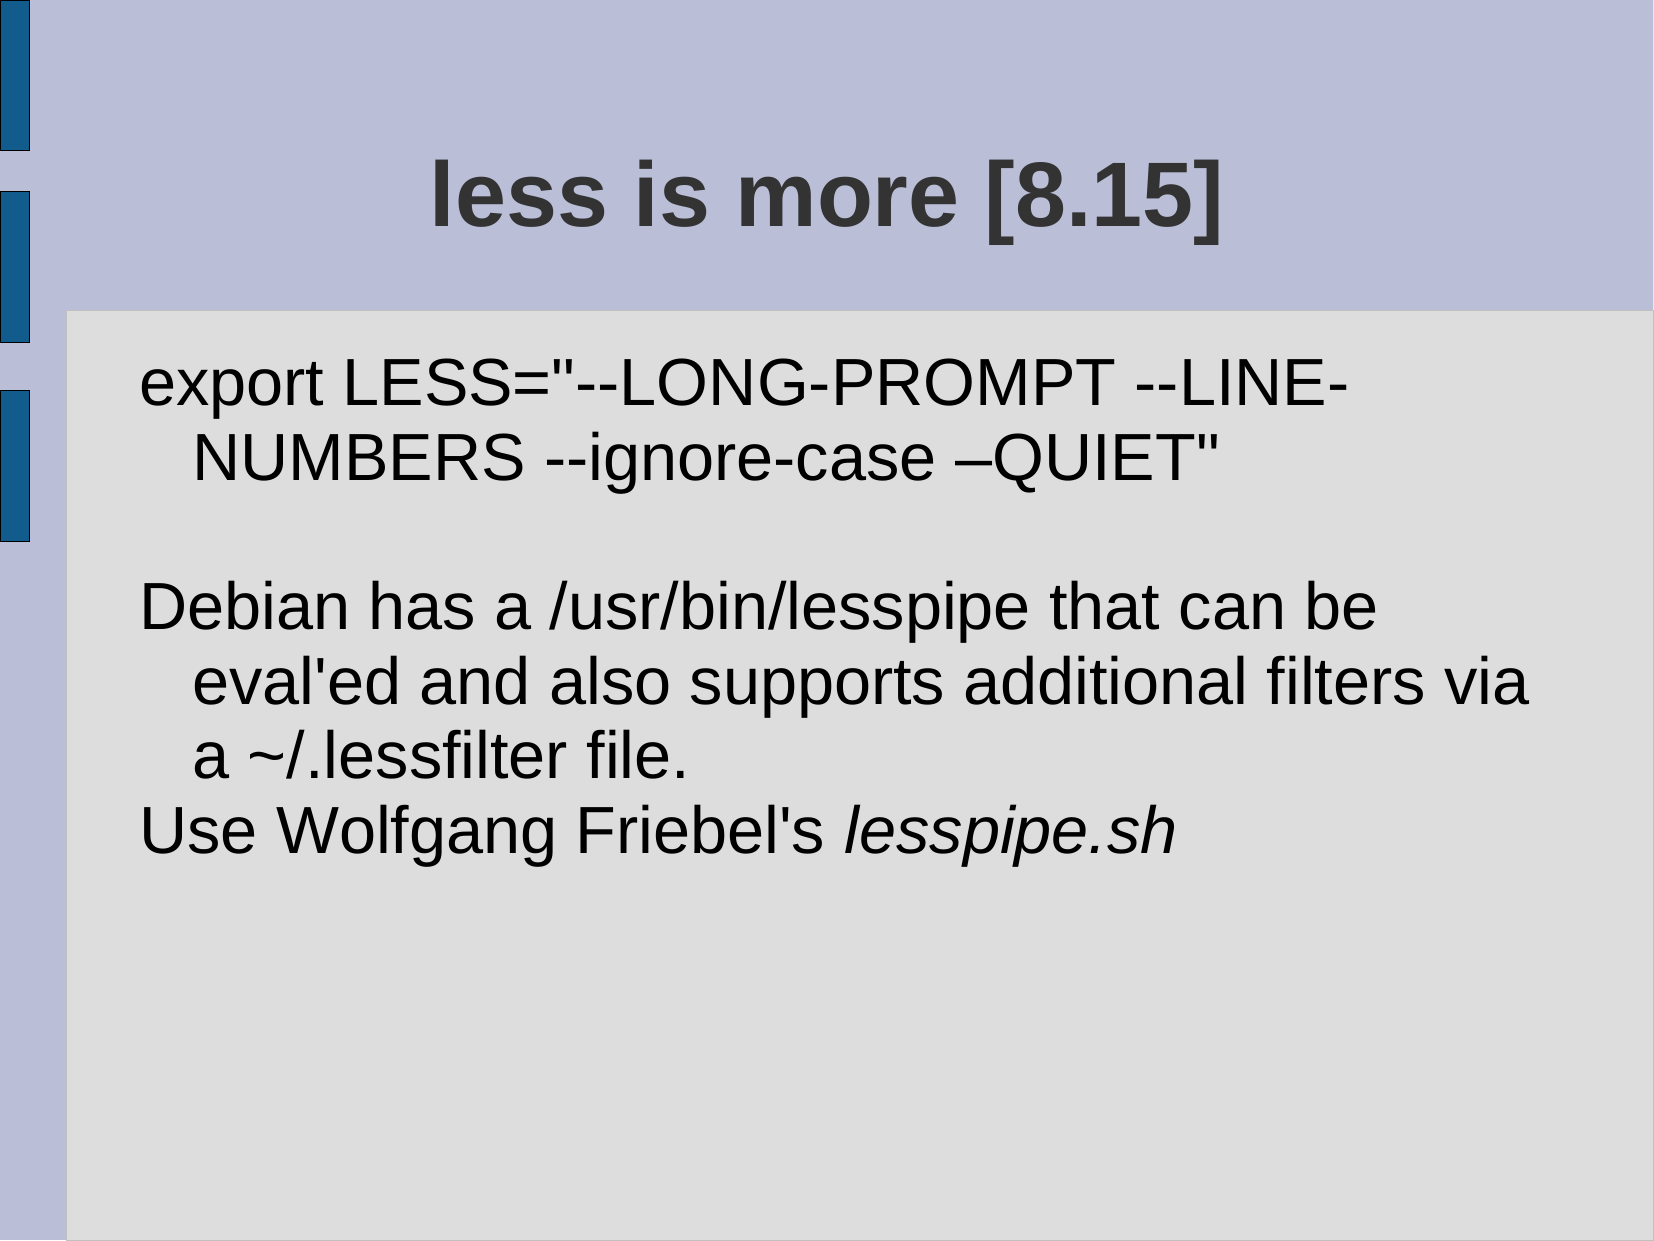

# less is more [8.15]
export LESS="--LONG-PROMPT --LINE-NUMBERS --ignore-case –QUIET"
Debian has a /usr/bin/lesspipe that can be eval'ed and also supports additional filters via a ~/.lessfilter file.
Use Wolfgang Friebel's lesspipe.sh